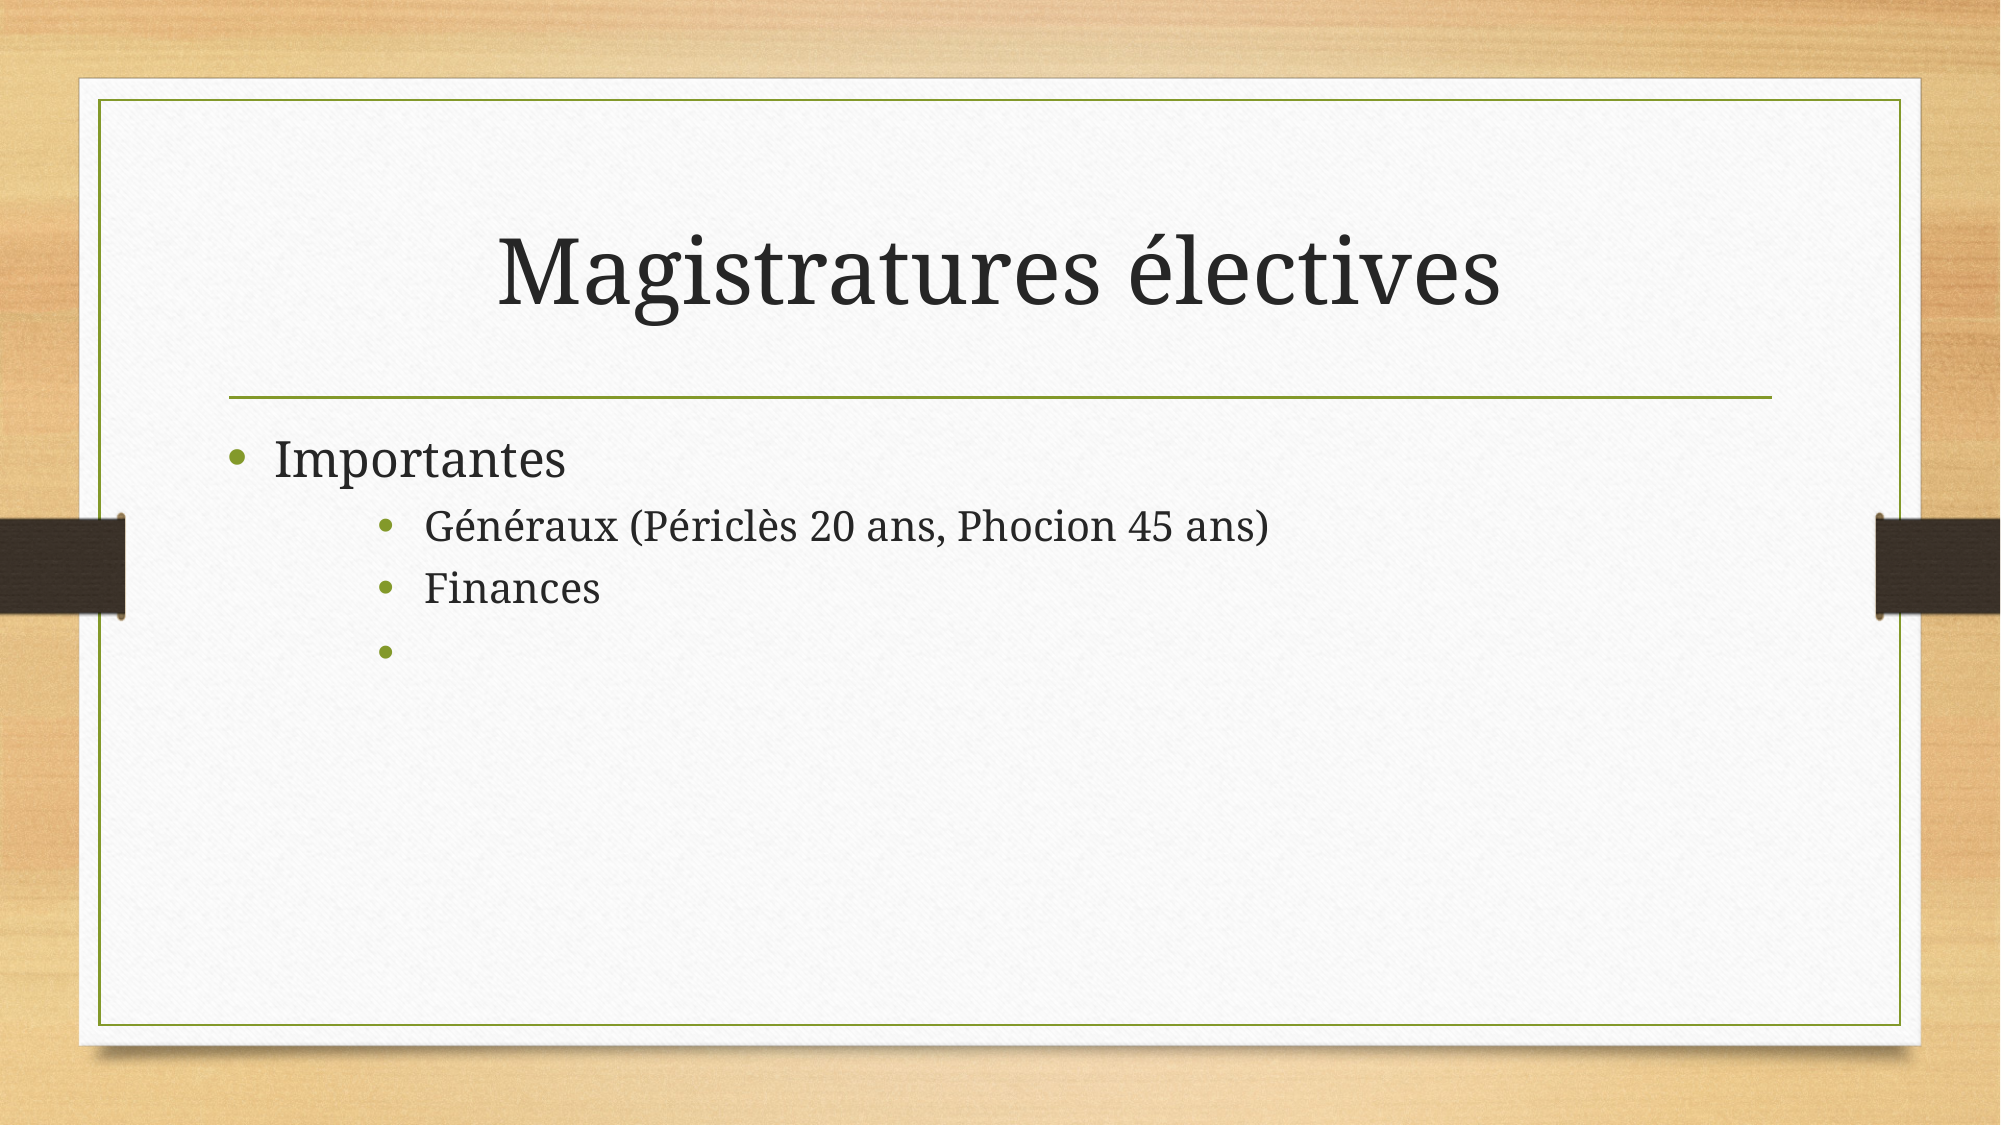

# Magistratures électives
Importantes
Généraux (Périclès 20 ans, Phocion 45 ans)
Finances